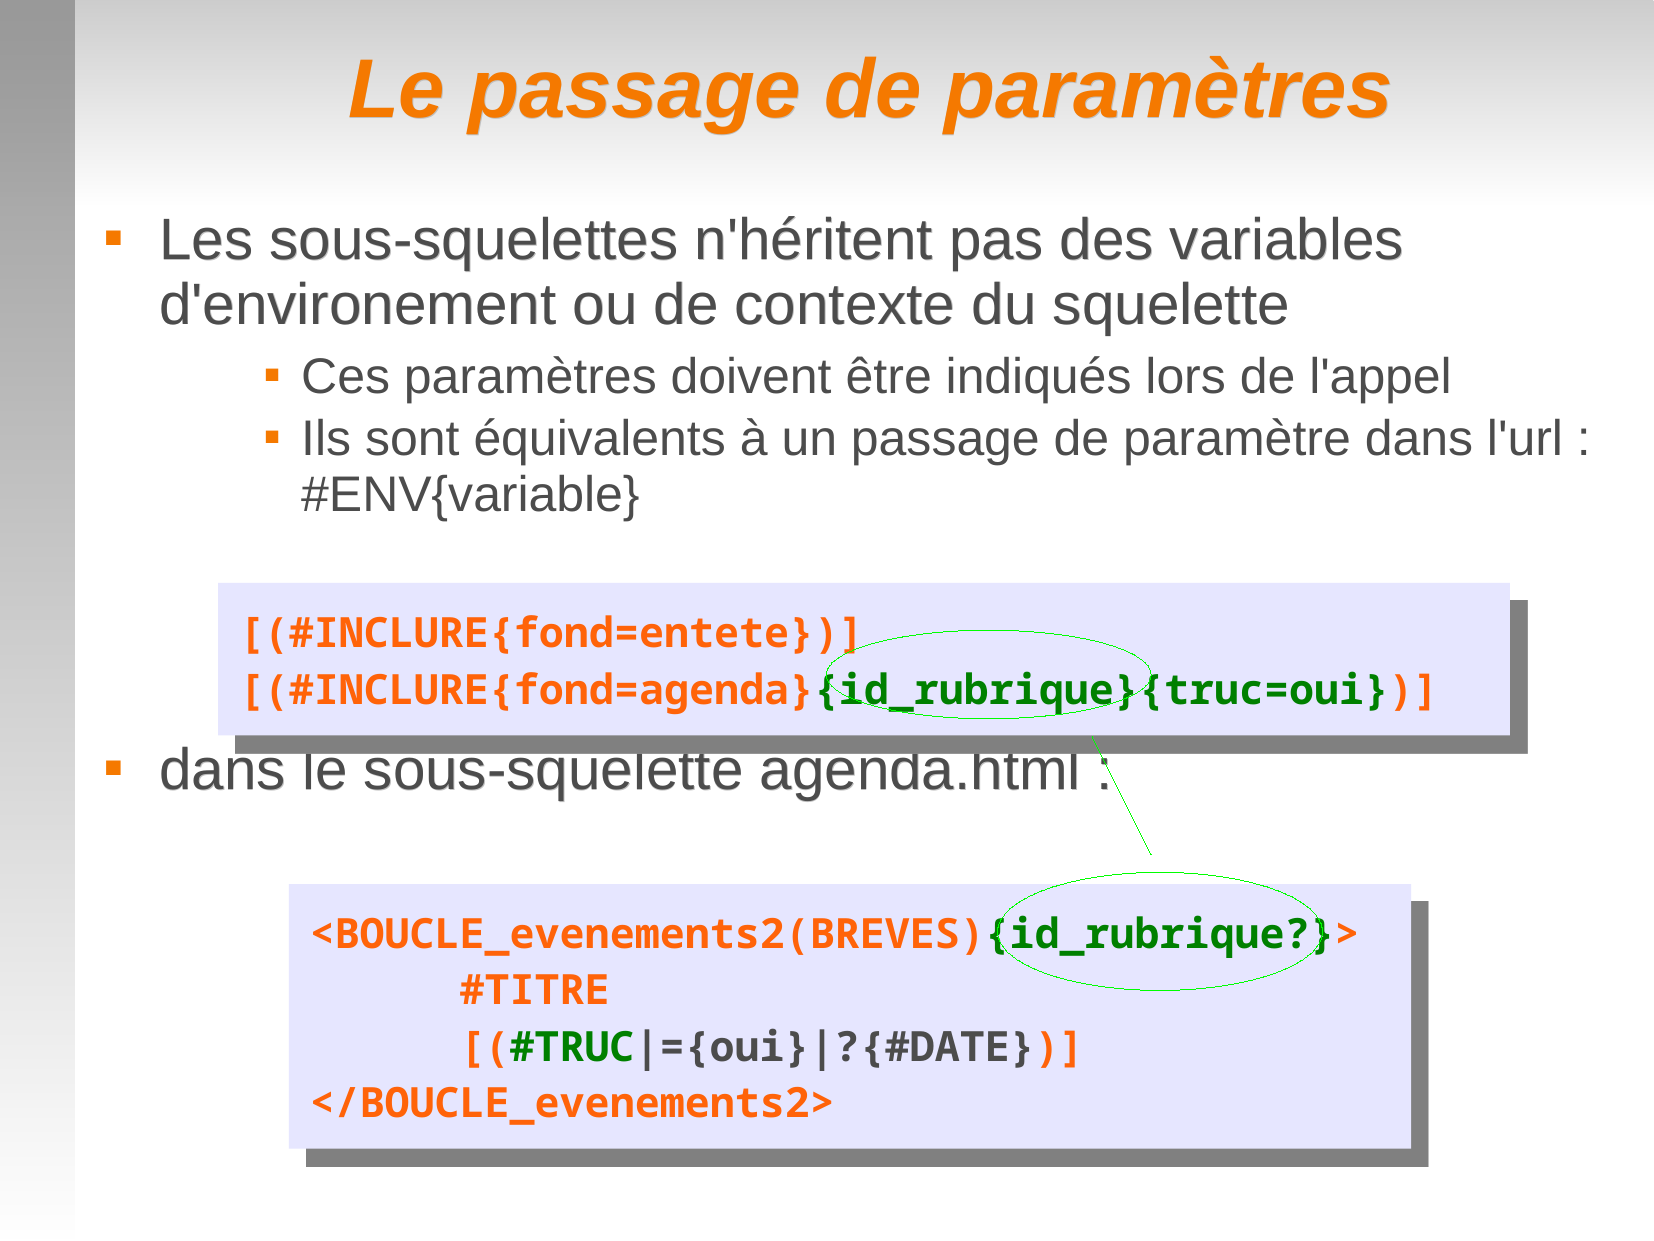

# Le passage de paramètres
Les sous-squelettes n'héritent pas des variables d'environement ou de contexte du squelette
Ces paramètres doivent être indiqués lors de l'appel
Ils sont équivalents à un passage de paramètre dans l'url : #ENV{variable}
dans le sous-squelette agenda.html :
[(#INCLURE{fond=entete})]
[(#INCLURE{fond=agenda}{id_rubrique}{truc=oui})]
<BOUCLE_evenements2(BREVES){id_rubrique?}>
	#TITRE
	[(#TRUC|={oui}|?{#DATE})]
</BOUCLE_evenements2>